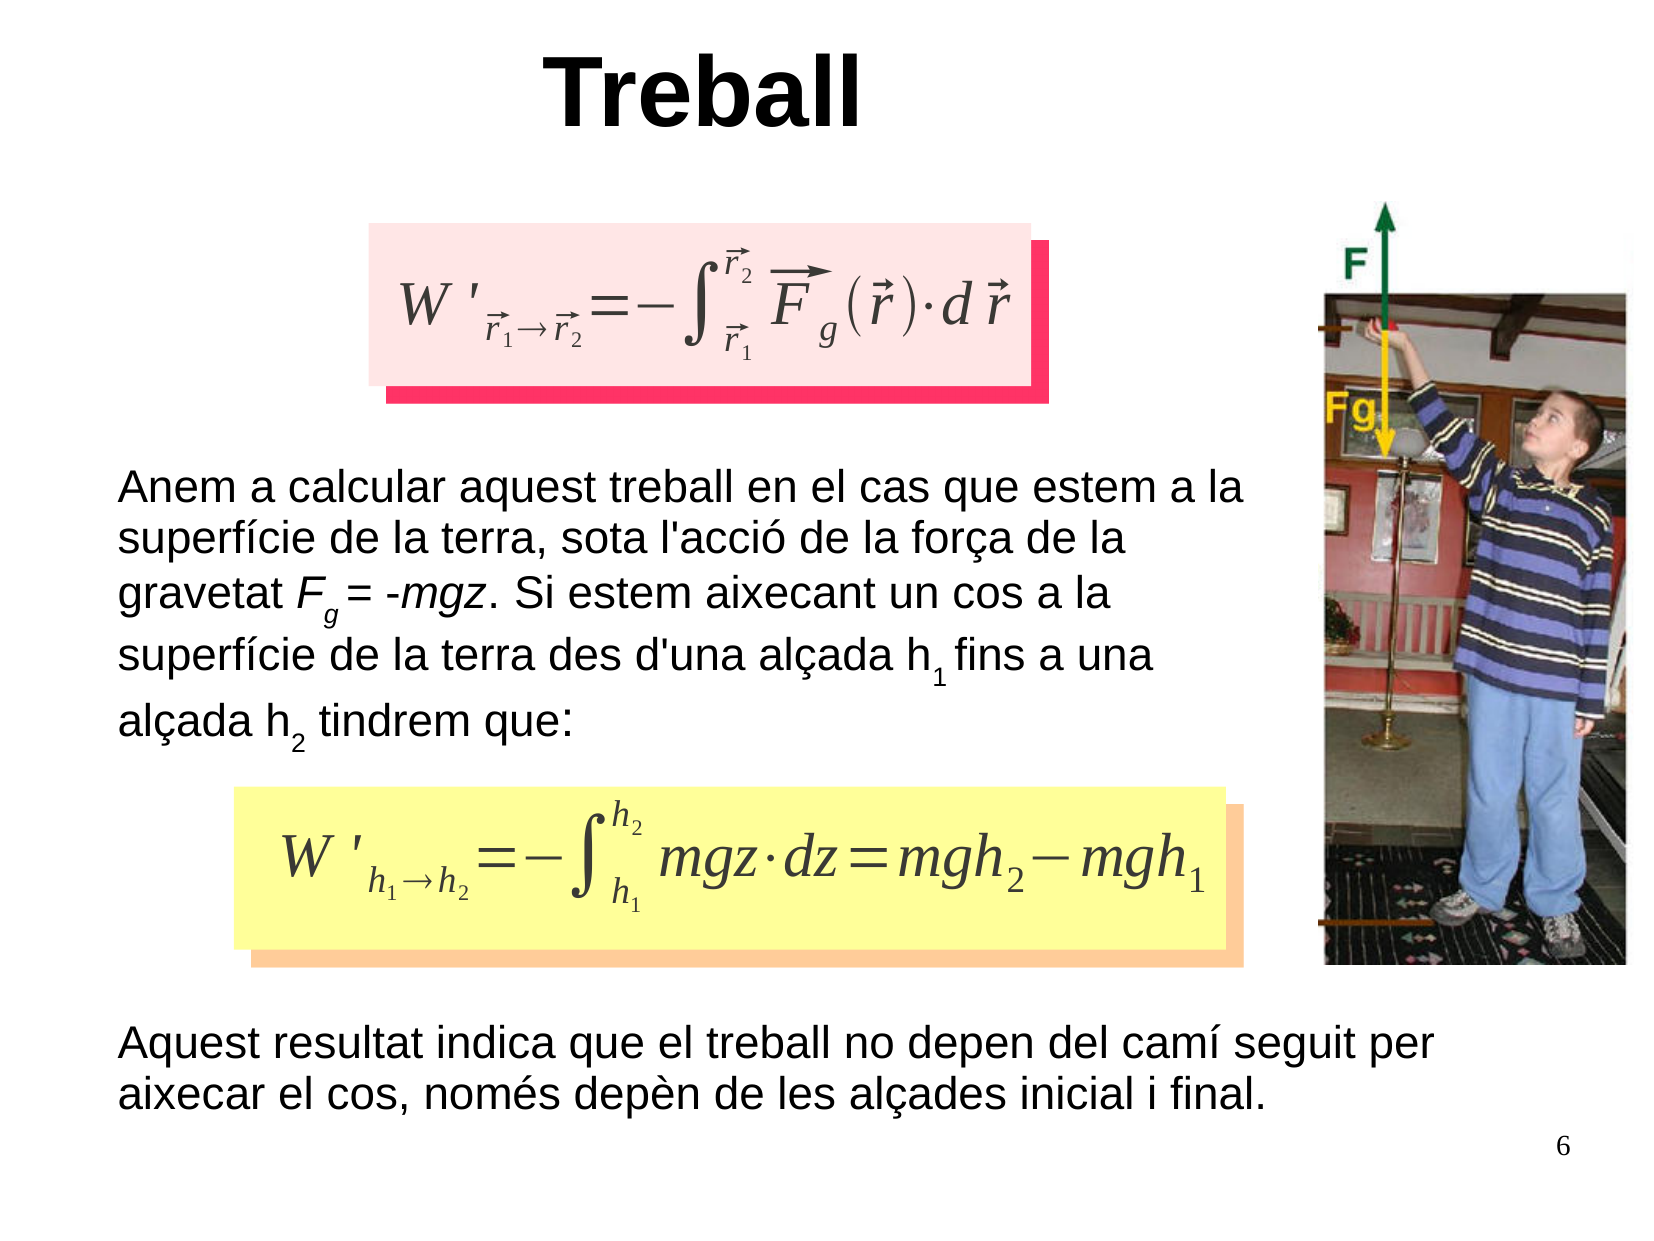

Treball
Anem a calcular aquest treball en el cas que estem a la superfície de la terra, sota l'acció de la força de la gravetat Fg = -mgz. Si estem aixecant un cos a la superfície de la terra des d'una alçada h1 fins a una alçada h2 tindrem que:
Aquest resultat indica que el treball no depen del camí seguit per aixecar el cos, només depèn de les alçades inicial i final.
6